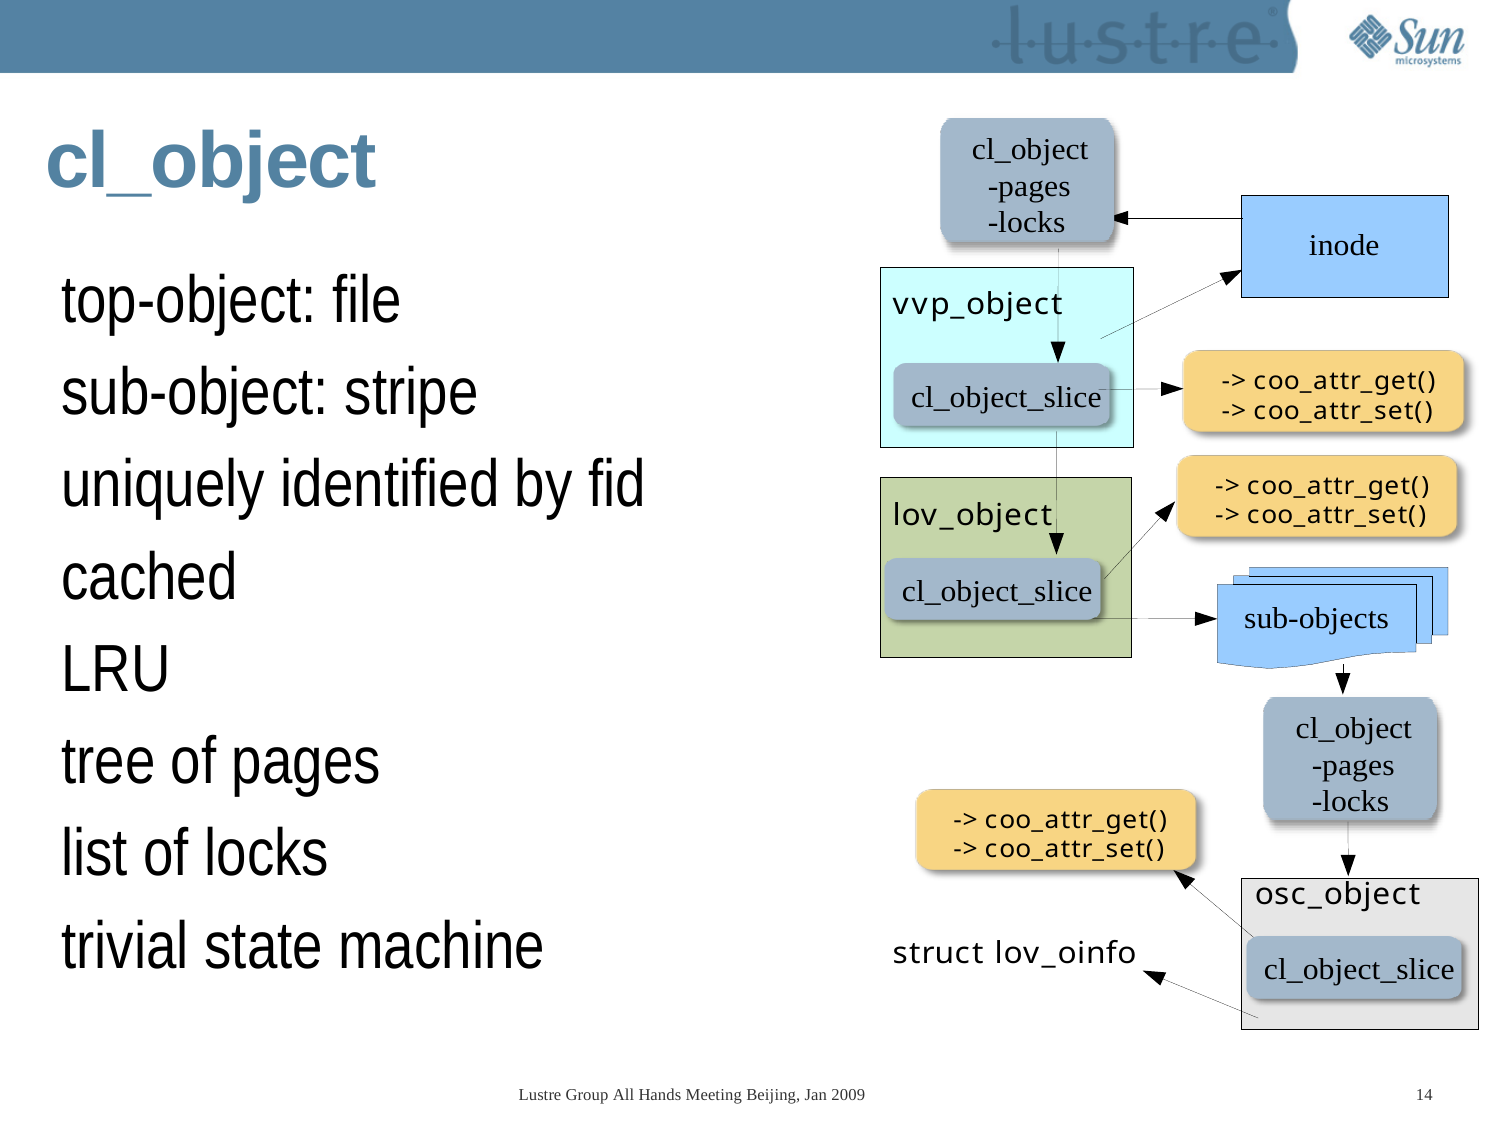

# cl_object
top-object: file
sub-object: stripe
uniquely identified by fid
cached
LRU
tree of pages
list of locks
trivial state machine